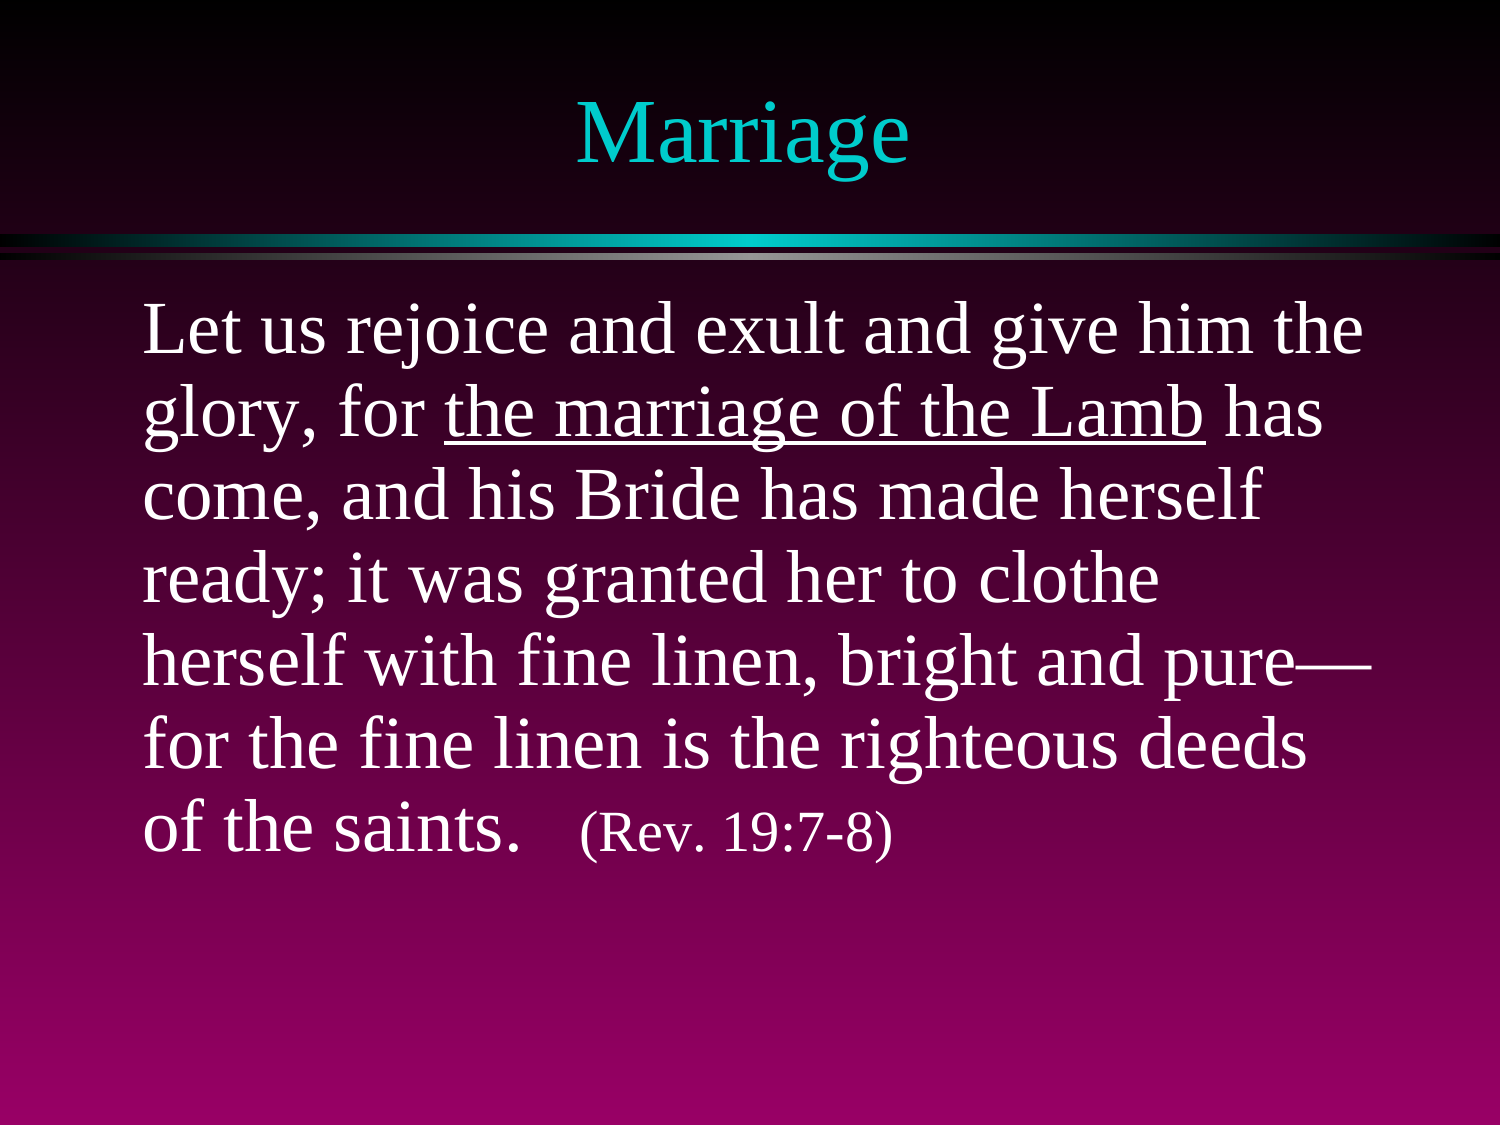

# Marriage
Let us rejoice and exult and give him the glory, for the marriage of the Lamb has come, and his Bride has made herself ready; it was granted her to clothe herself with fine linen, bright and pure—for the fine linen is the righteous deeds of the saints. (Rev. 19:7-8)